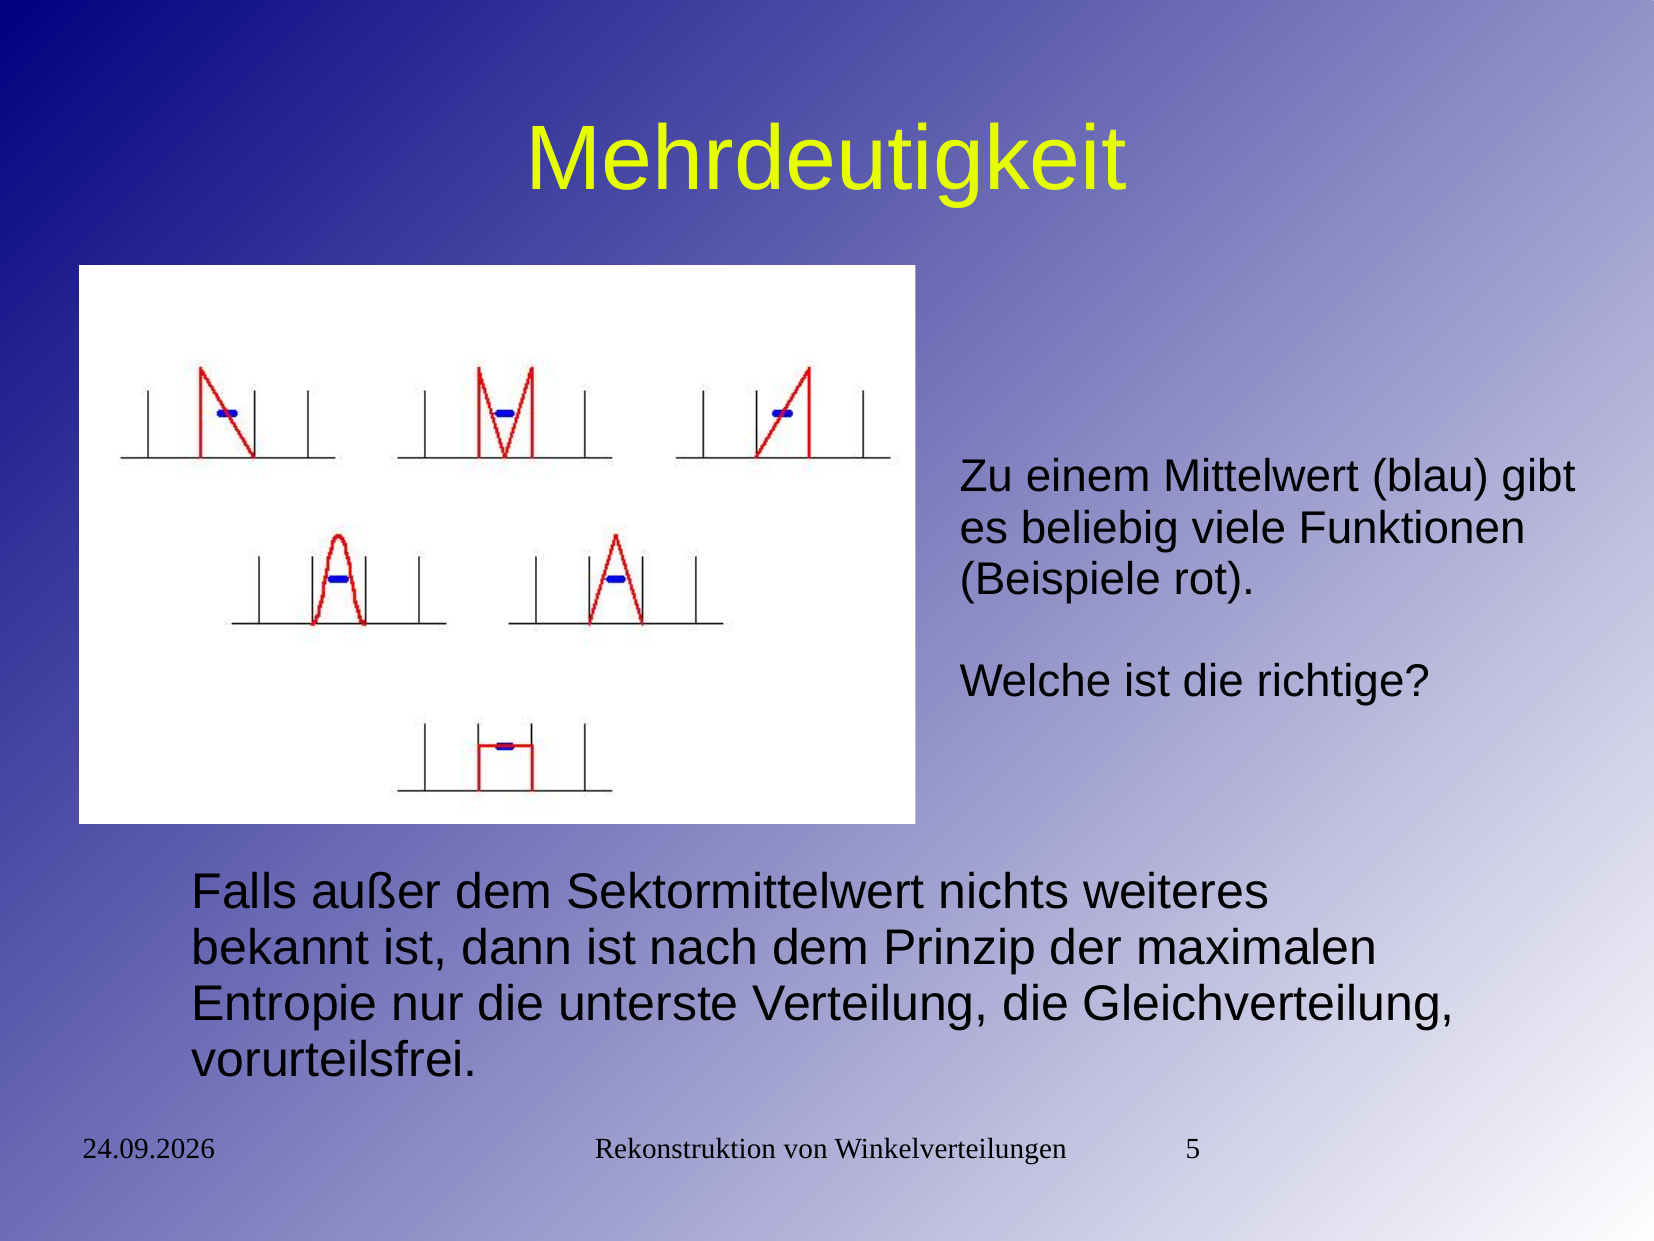

# Mehrdeutigkeit
Zu einem Mittelwert (blau) gibt es beliebig viele Funktionen (Beispiele rot).
Welche ist die richtige?
Falls außer dem Sektormittelwert nichts weiteres bekannt ist, dann ist nach dem Prinzip der maximalen Entropie nur die unterste Verteilung, die Gleichverteilung, vorurteilsfrei.
 Rekonstruktion von Winkelverteilungen